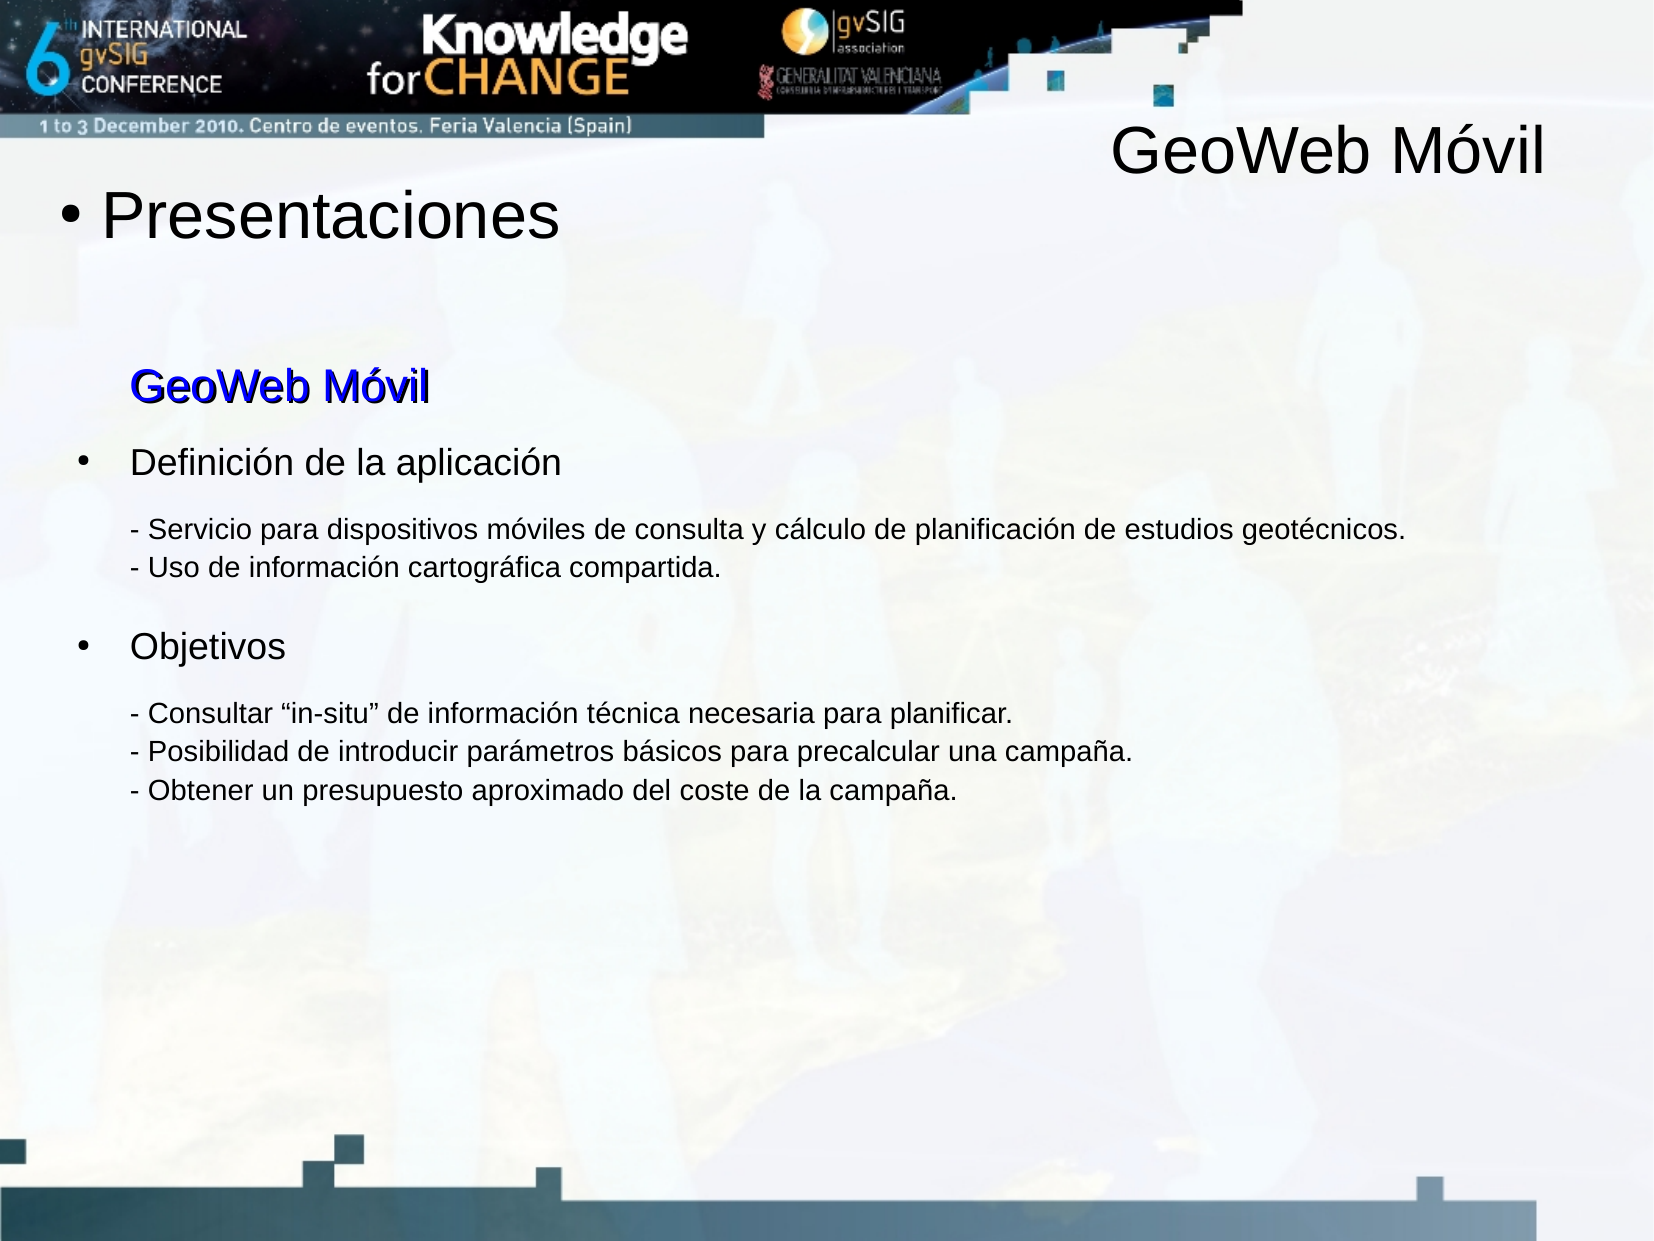

GeoWeb Móvil
 Presentaciones
# GeoWeb Móvil
Definición de la aplicación
- Servicio para dispositivos móviles de consulta y cálculo de planificación de estudios geotécnicos.
- Uso de información cartográfica compartida.
Objetivos
- Consultar “in-situ” de información técnica necesaria para planificar.
- Posibilidad de introducir parámetros básicos para precalcular una campaña.
- Obtener un presupuesto aproximado del coste de la campaña.